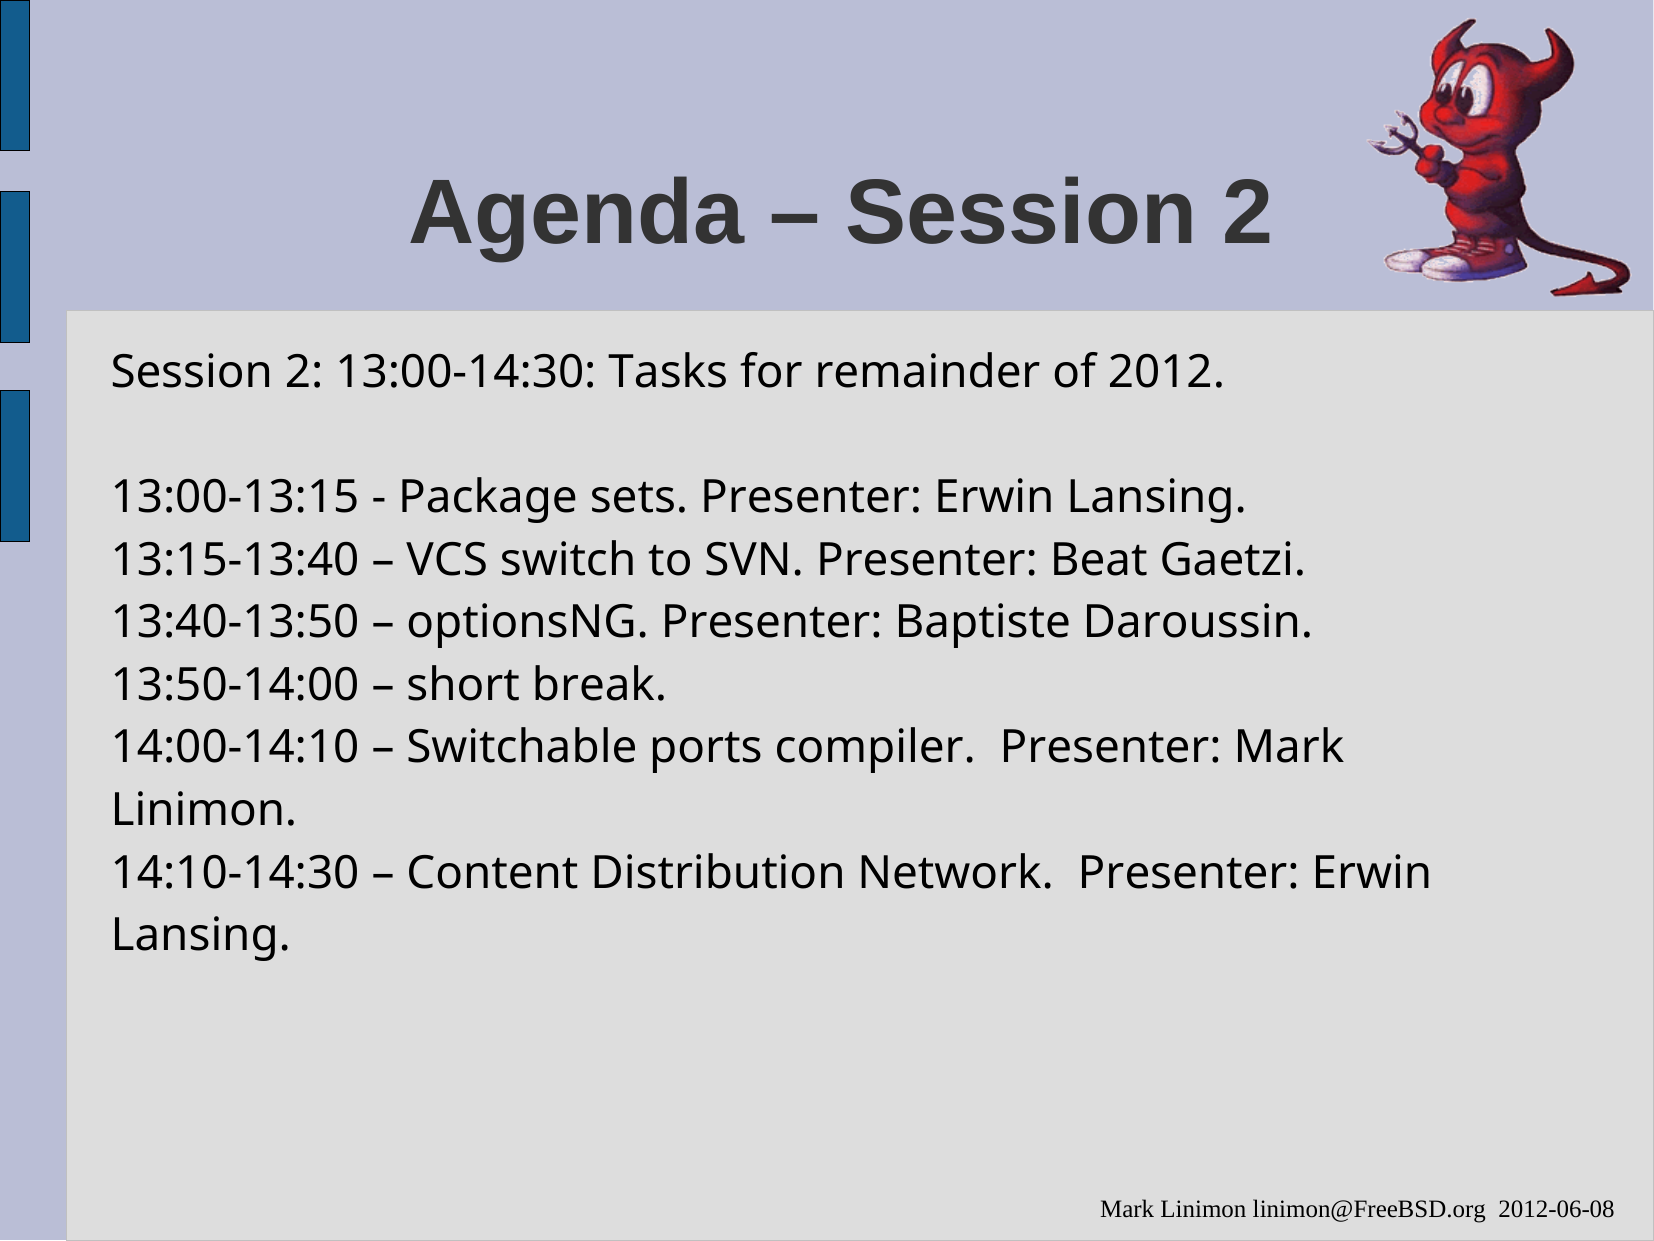

# Agenda – Session 2
Session 2: 13:00-14:30: Tasks for remainder of 2012.
13:00-13:15 - Package sets. Presenter: Erwin Lansing.
13:15-13:40 – VCS switch to SVN. Presenter: Beat Gaetzi.
13:40-13:50 – optionsNG. Presenter: Baptiste Daroussin.
13:50-14:00 – short break.
14:00-14:10 – Switchable ports compiler. Presenter: Mark Linimon.
14:10-14:30 – Content Distribution Network. Presenter: Erwin Lansing.
Mark Linimon linimon@FreeBSD.org 2012-06-08